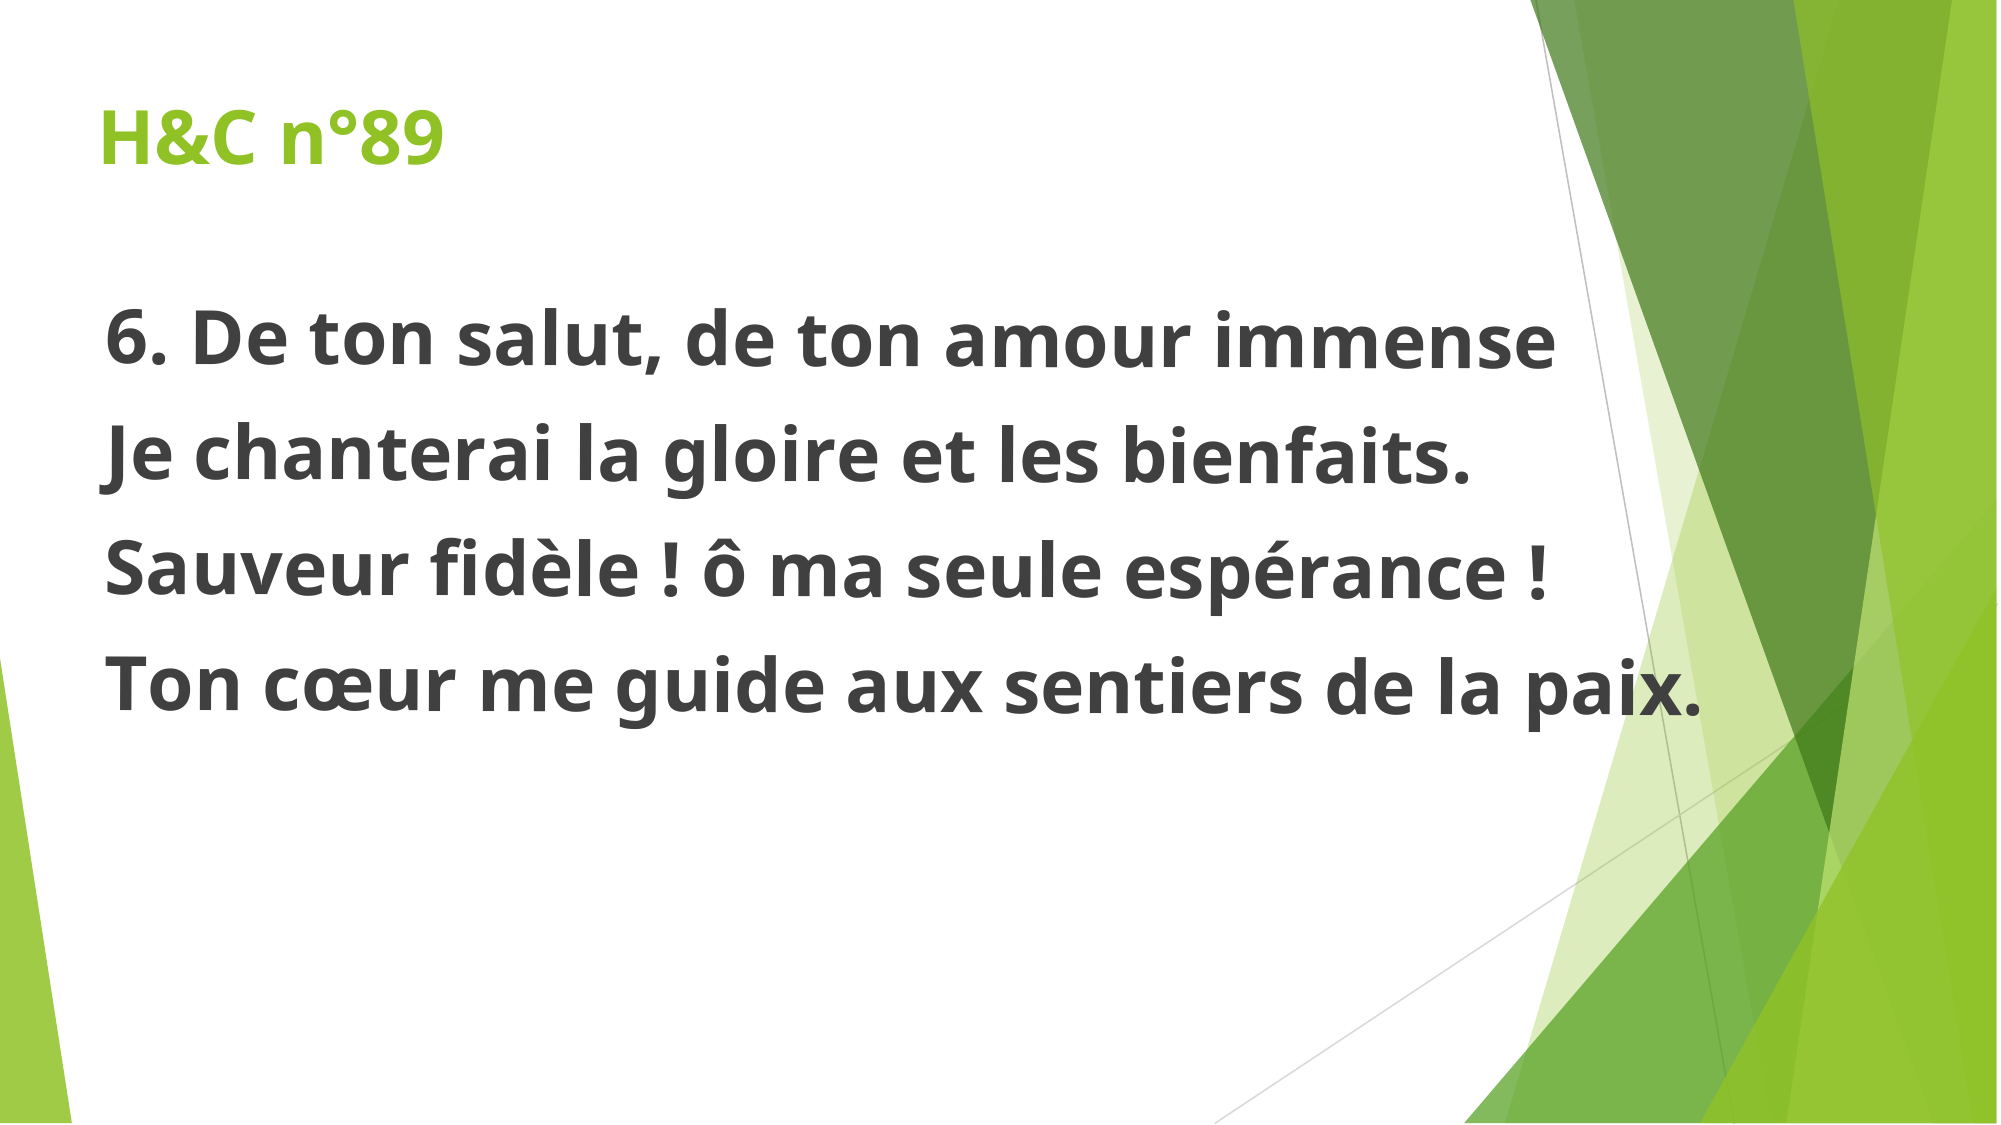

H&C n°89
6. De ton salut, de ton amour immense
Je chanterai la gloire et les bienfaits.
Sauveur fidèle ! ô ma seule espérance !
Ton cœur me guide aux sentiers de la paix.